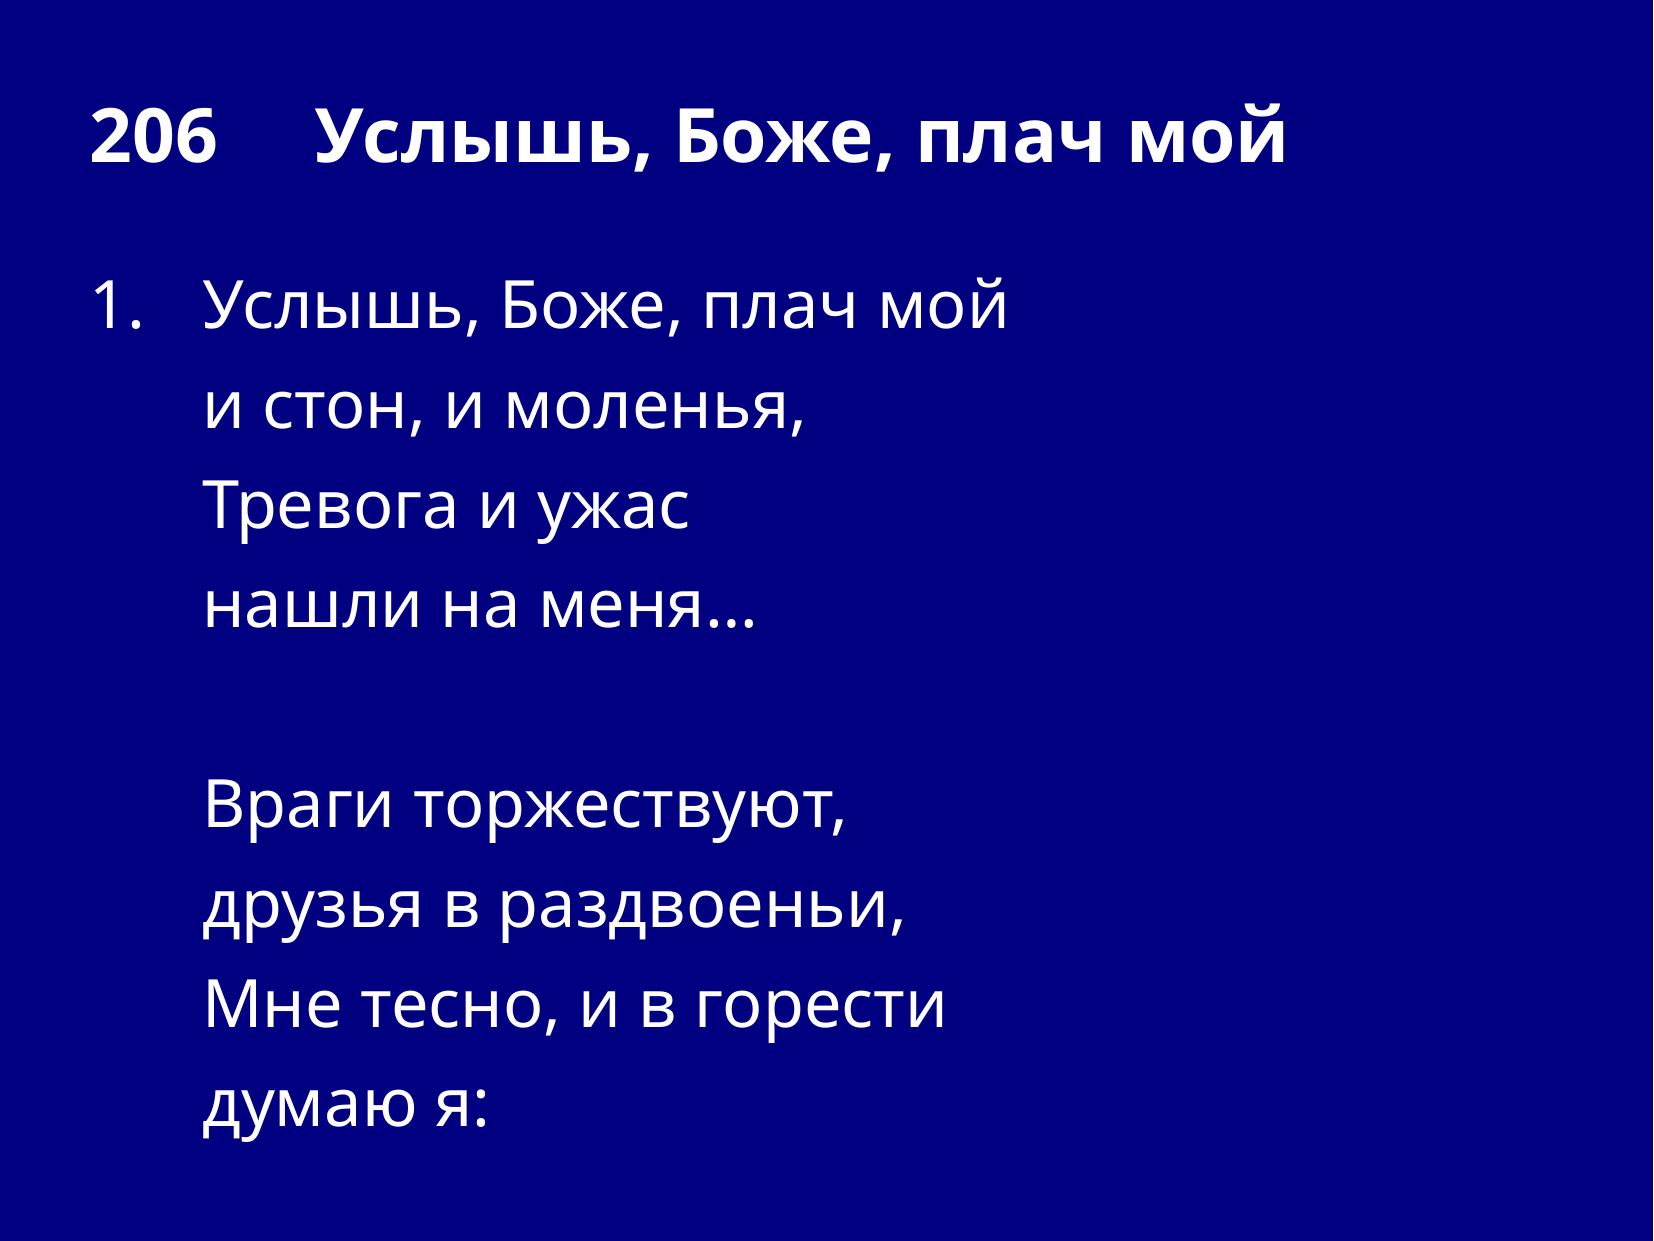

206	Услышь, Боже, плач мой
1.	Услышь, Боже, плач мой
	и стон, и моленья,
	Тревога и ужас
	нашли на меня…
	Враги торжествуют,
	друзья в раздвоеньи,
	Мне тесно, и в горести
	думаю я: